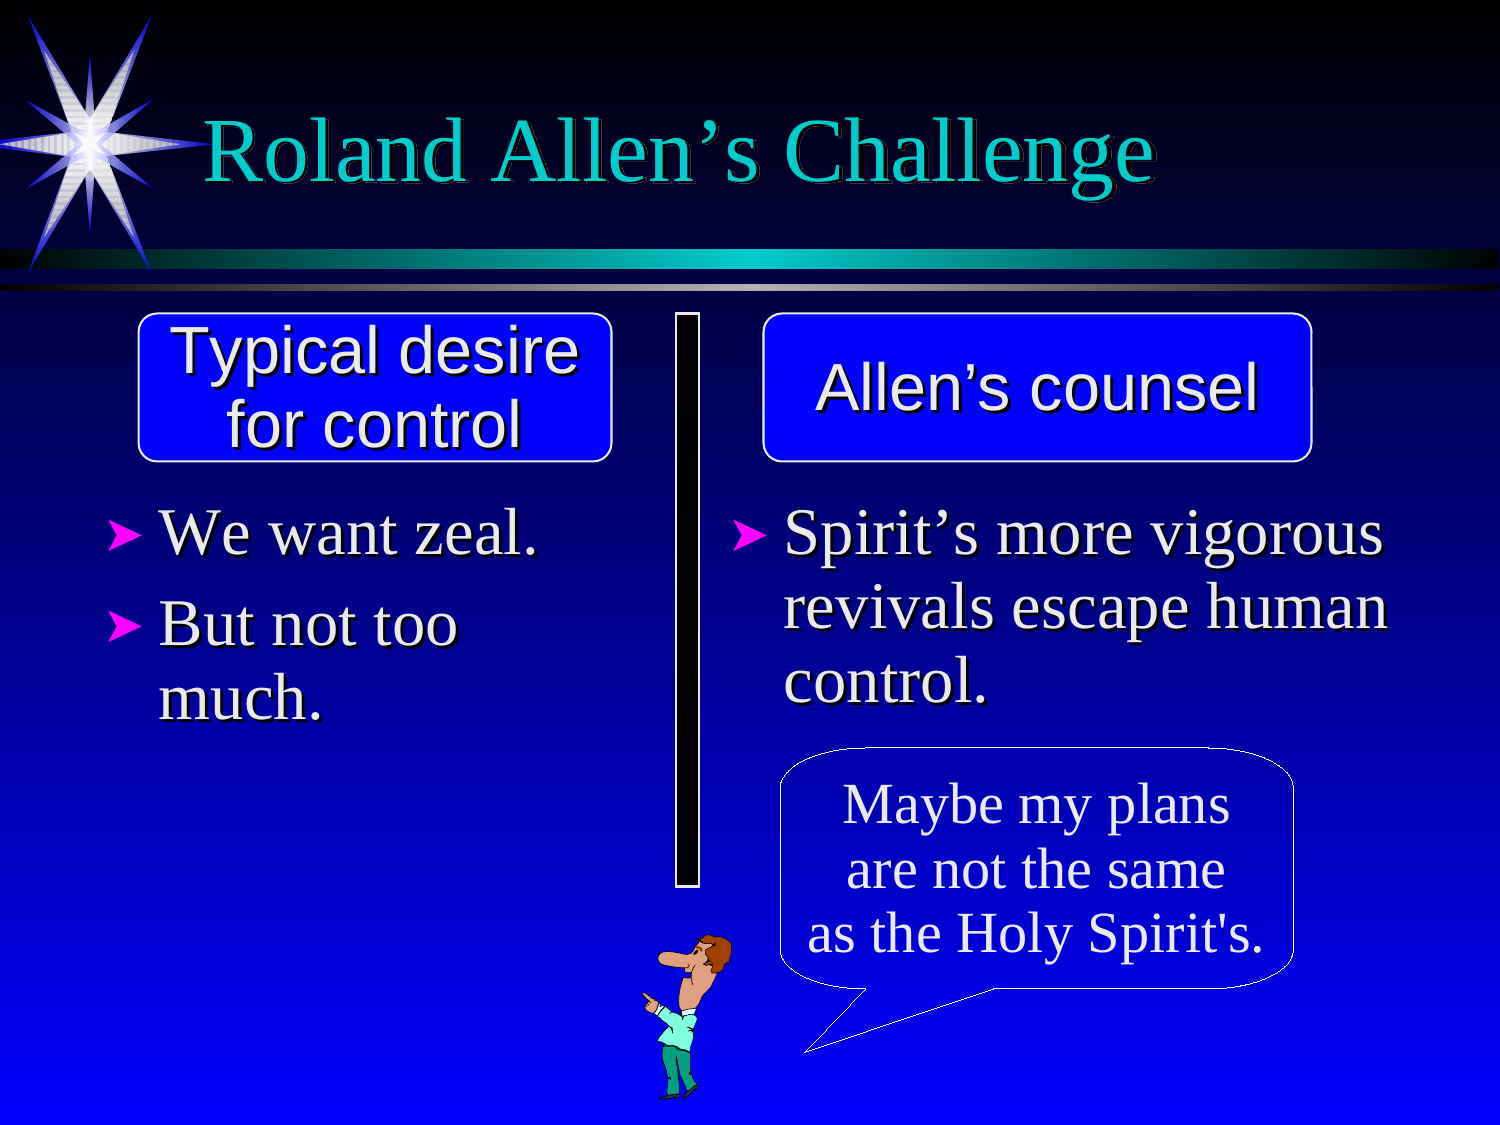

# Roland Allen’s Challenge
Typical desire
for control
Allen’s counsel
We want zeal.
But not too much.
Spirit’s more vigorous revivals escape human control.
Maybe my plans
are not the same
as the Holy Spirit's.